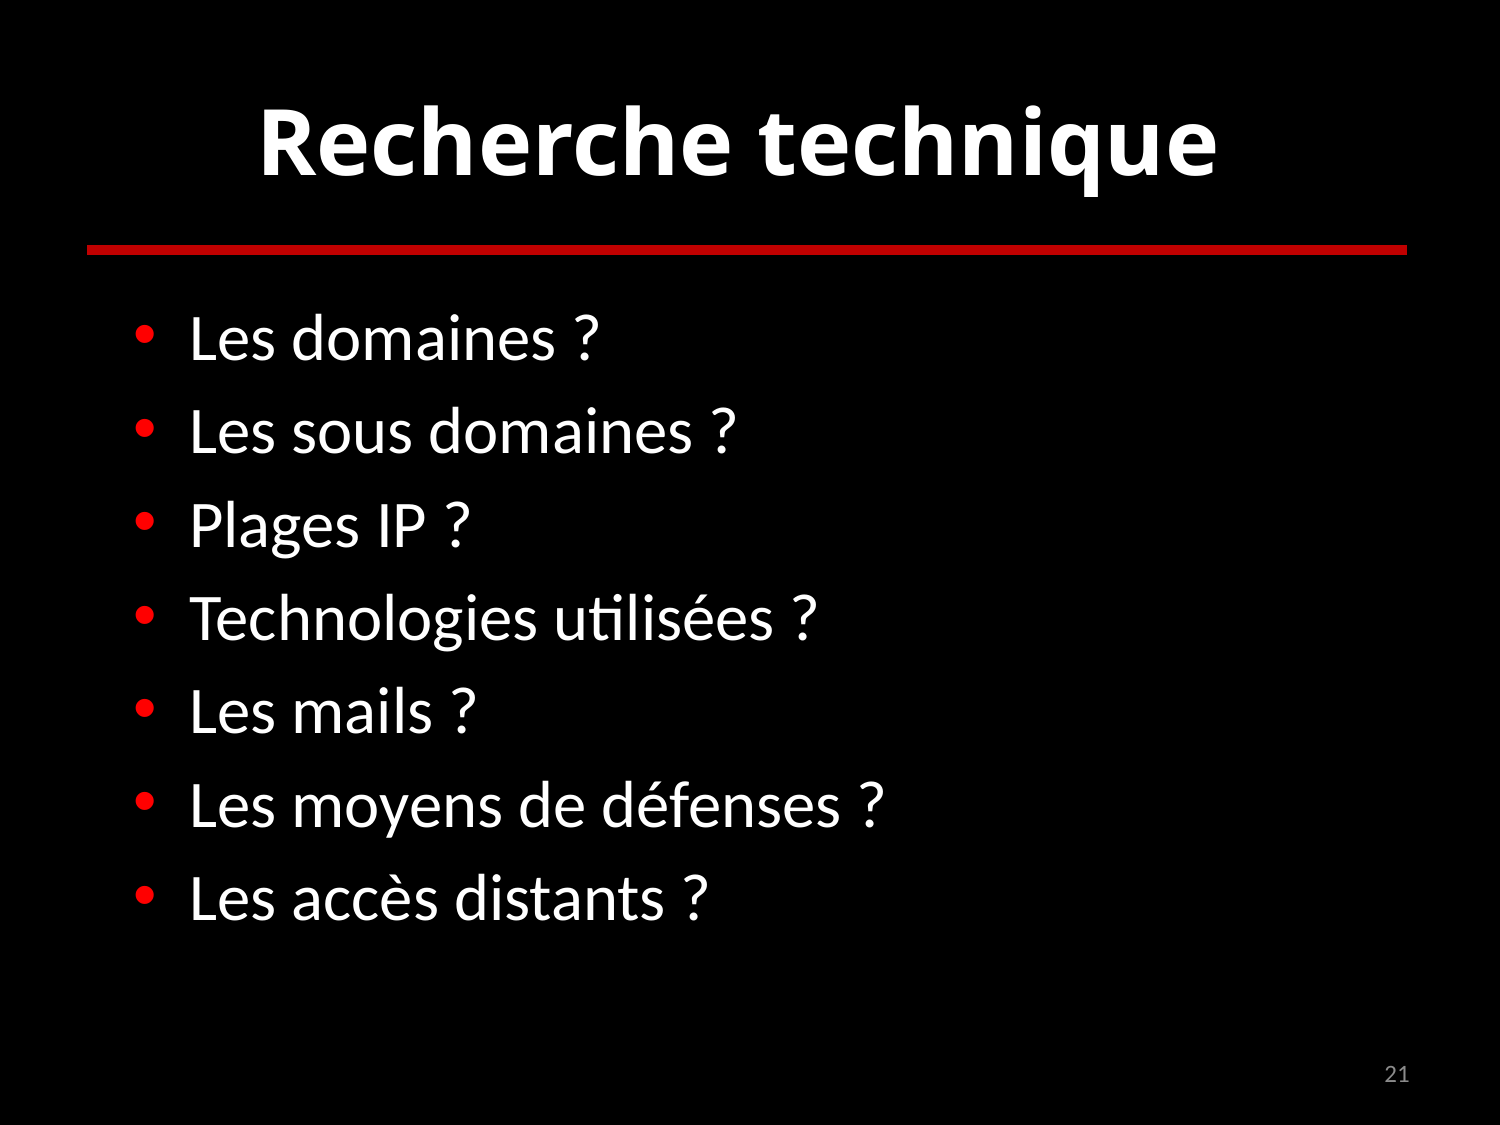

# Recherche technique
Les domaines ?
Les sous domaines ?
Plages IP ?
Technologies utilisées ?
Les mails ?
Les moyens de défenses ?
Les accès distants ?